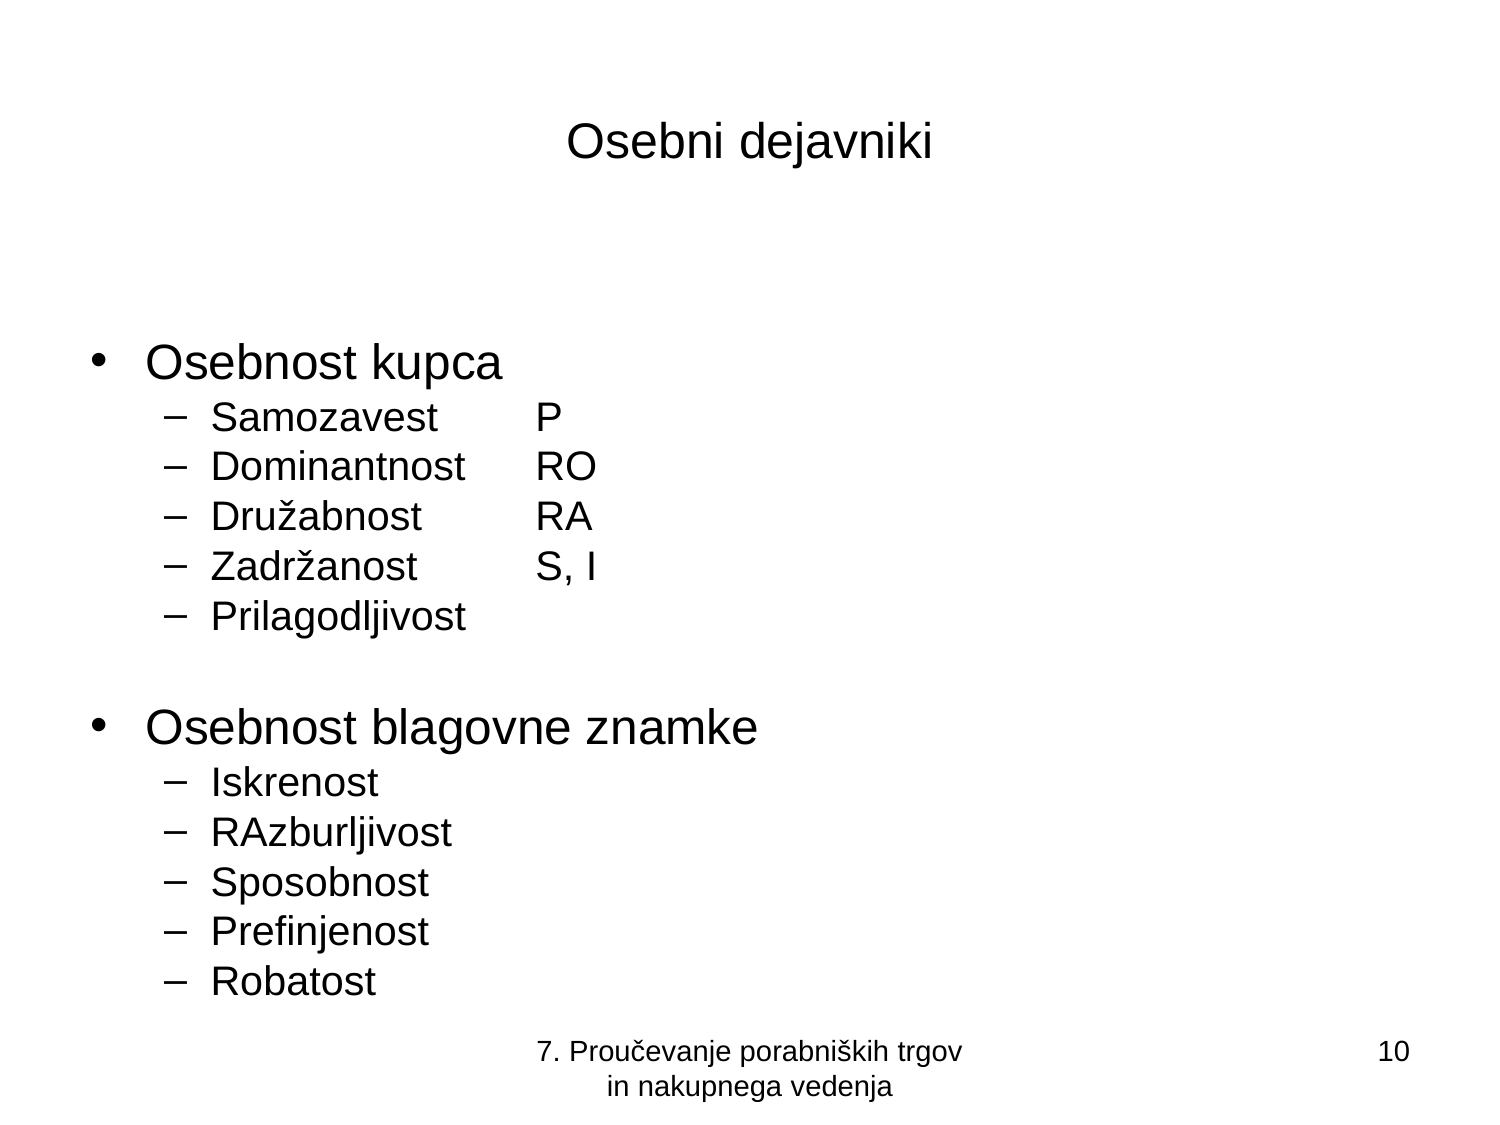

# Osebni dejavniki
Osebnost kupca
Samozavest		P
Dominantnost		RO
Družabnost		RA
Zadržanost		S, I
Prilagodljivost
Osebnost blagovne znamke
Iskrenost
RAzburljivost
Sposobnost
Prefinjenost
Robatost
7. Proučevanje porabniških trgov in nakupnega vedenja